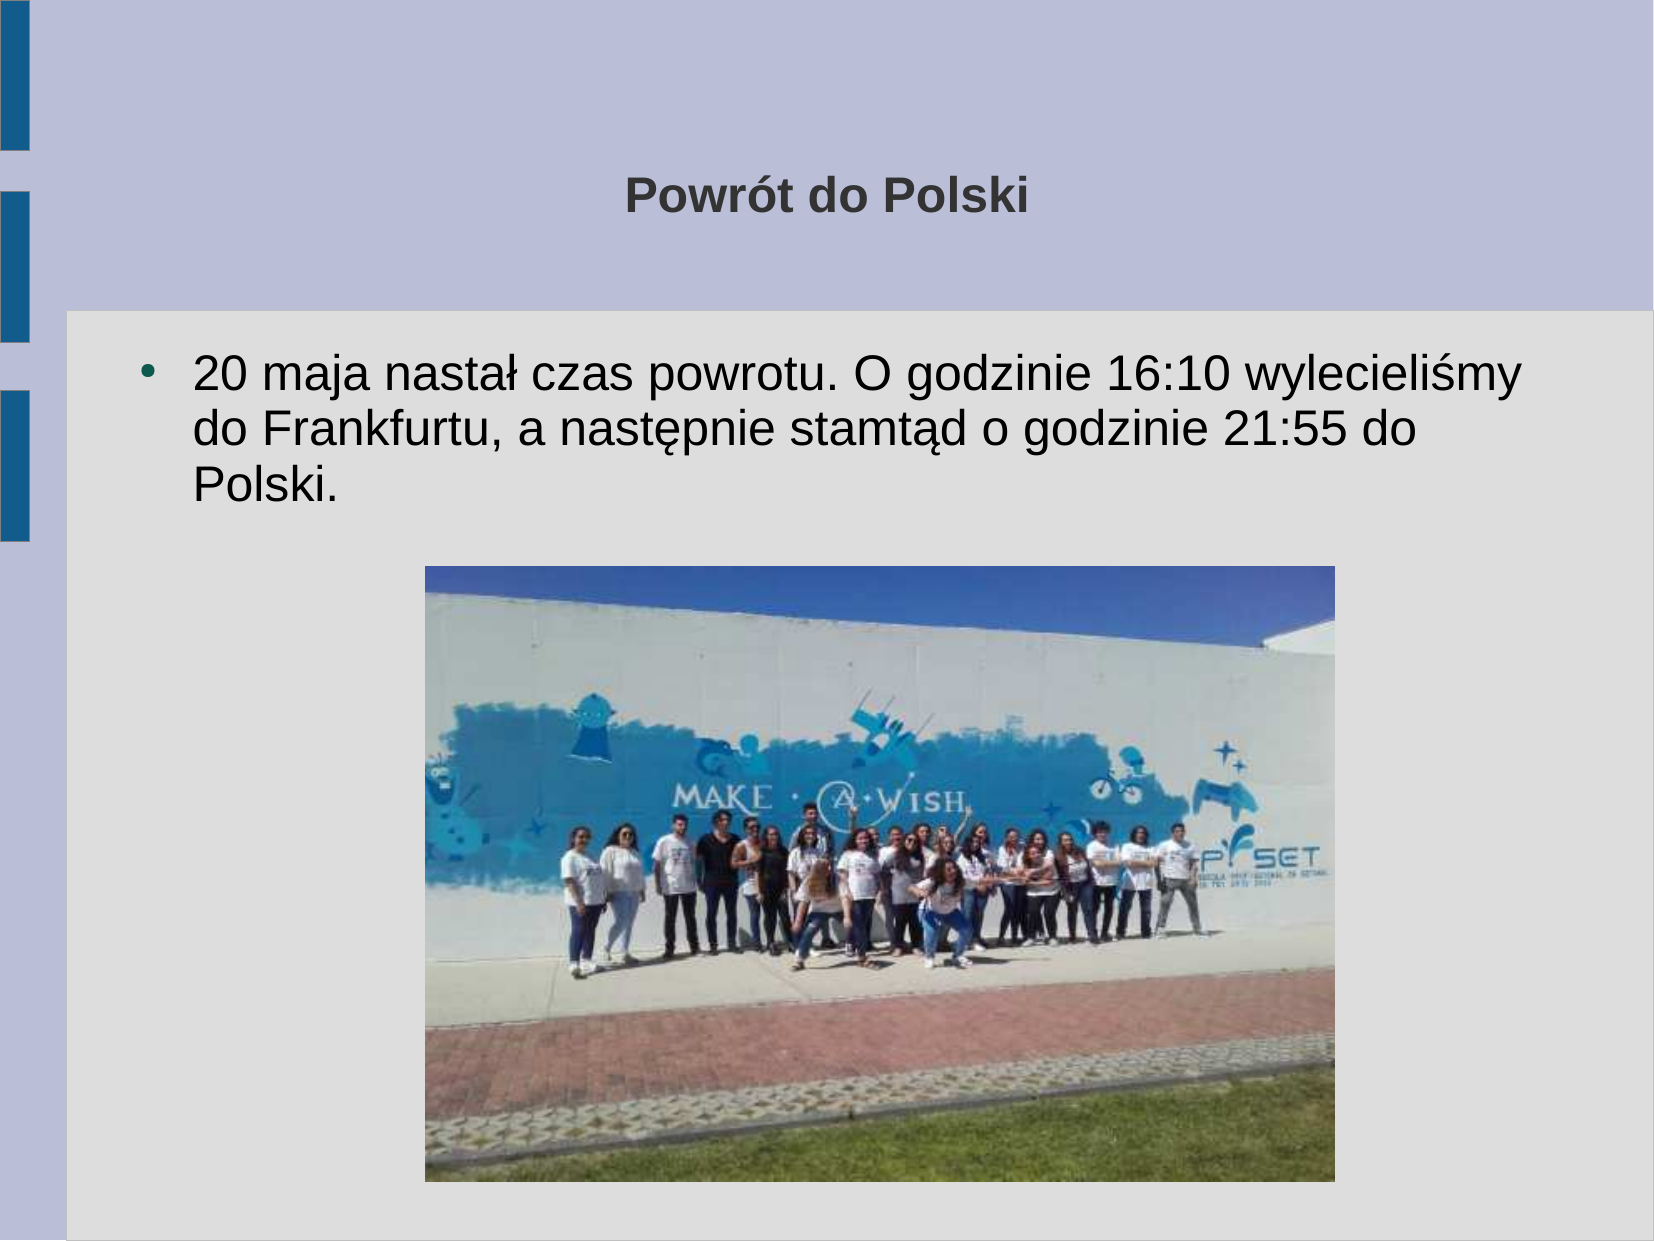

# Powrót do Polski
20 maja nastał czas powrotu. O godzinie 16:10 wylecieliśmy do Frankfurtu, a następnie stamtąd o godzinie 21:55 do Polski.